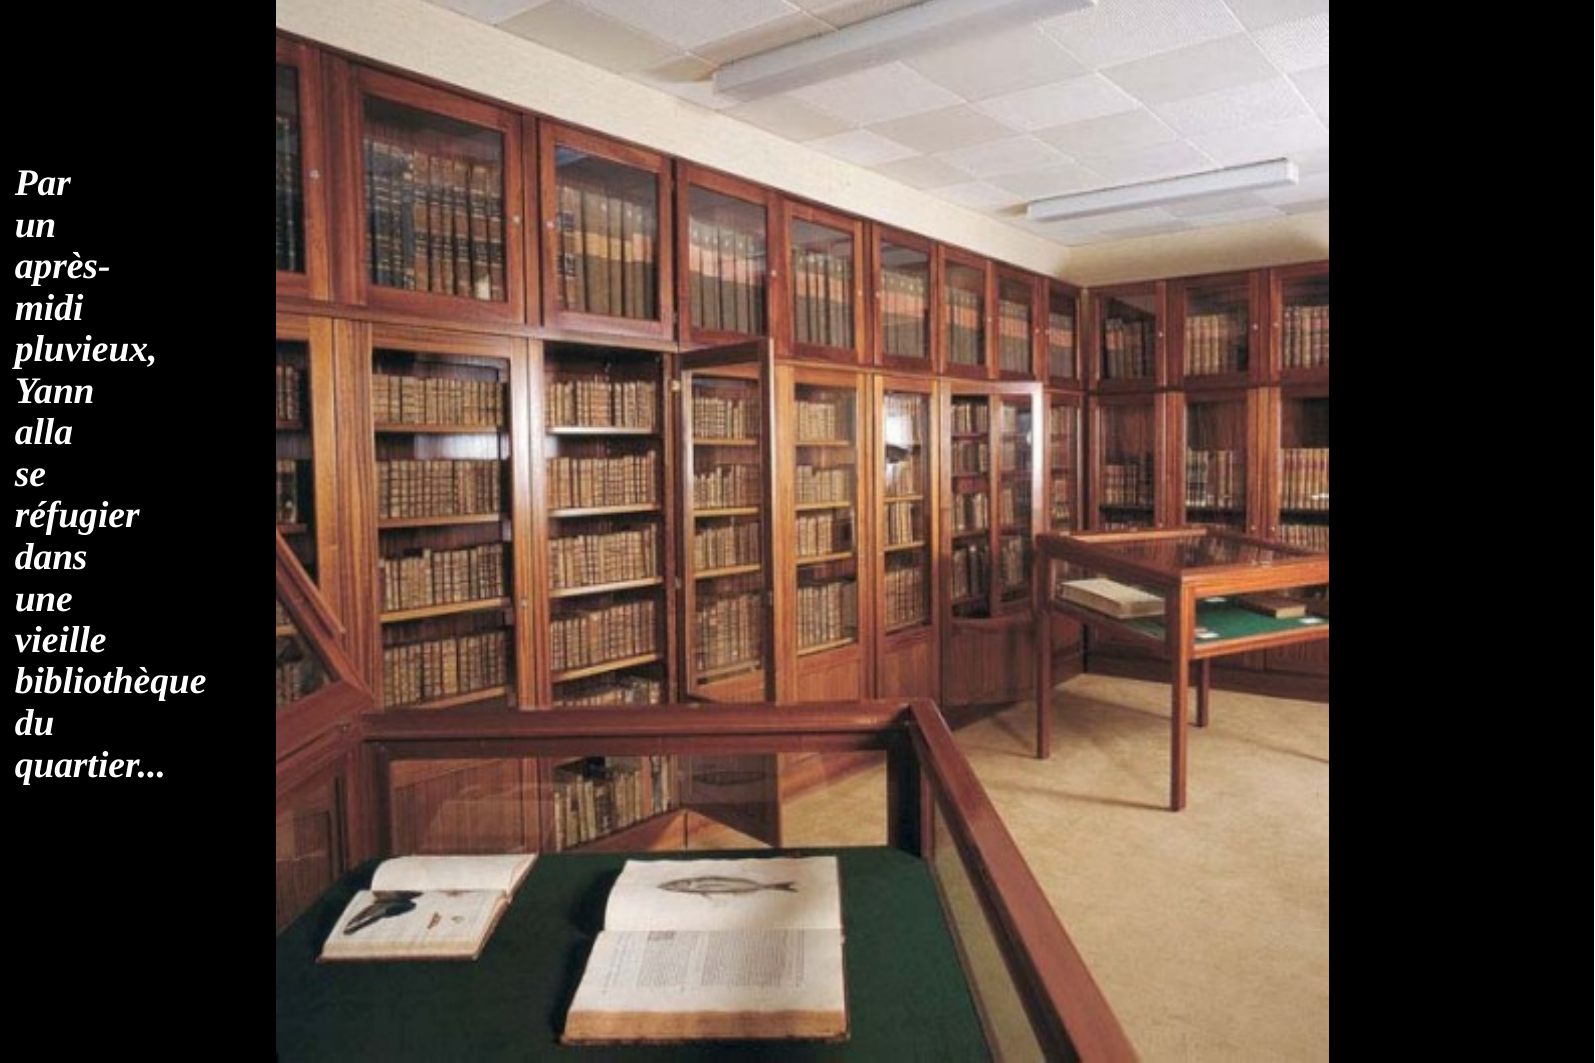

Par
un
après-
midi
pluvieux,
Yann
alla
se
réfugier
dans
une
vieille
bibliothèque
du
quartier...